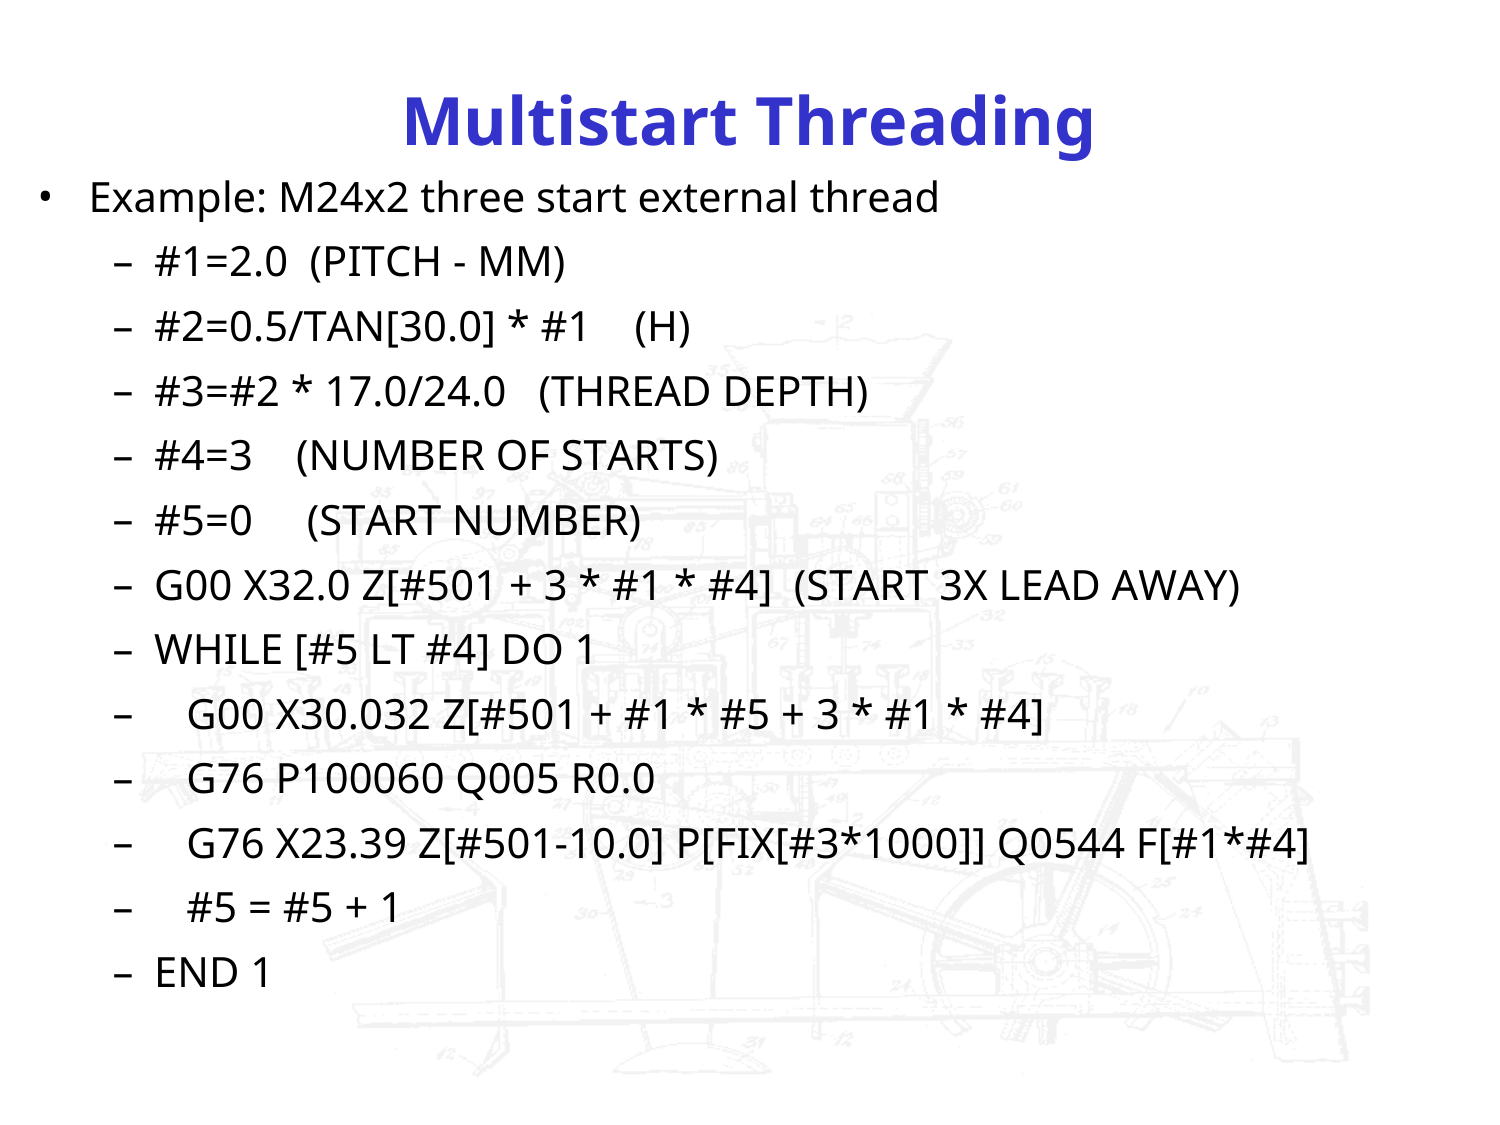

# Multistart Threading
Example: M24x2 three start external thread
#1=2.0 (PITCH - MM)‏
#2=0.5/TAN[30.0] * #1 (H)‏
#3=#2 * 17.0/24.0 (THREAD DEPTH)‏
#4=3 (NUMBER OF STARTS)‏
#5=0 (START NUMBER)‏
G00 X32.0 Z[#501 + 3 * #1 * #4] (START 3X LEAD AWAY)‏
WHILE [#5 LT #4] DO 1
 G00 X30.032 Z[#501 + #1 * #5 + 3 * #1 * #4]
 G76 P100060 Q005 R0.0
 G76 X23.39 Z[#501-10.0] P[FIX[#3*1000]] Q0544 F[#1*#4]
 #5 = #5 + 1
END 1